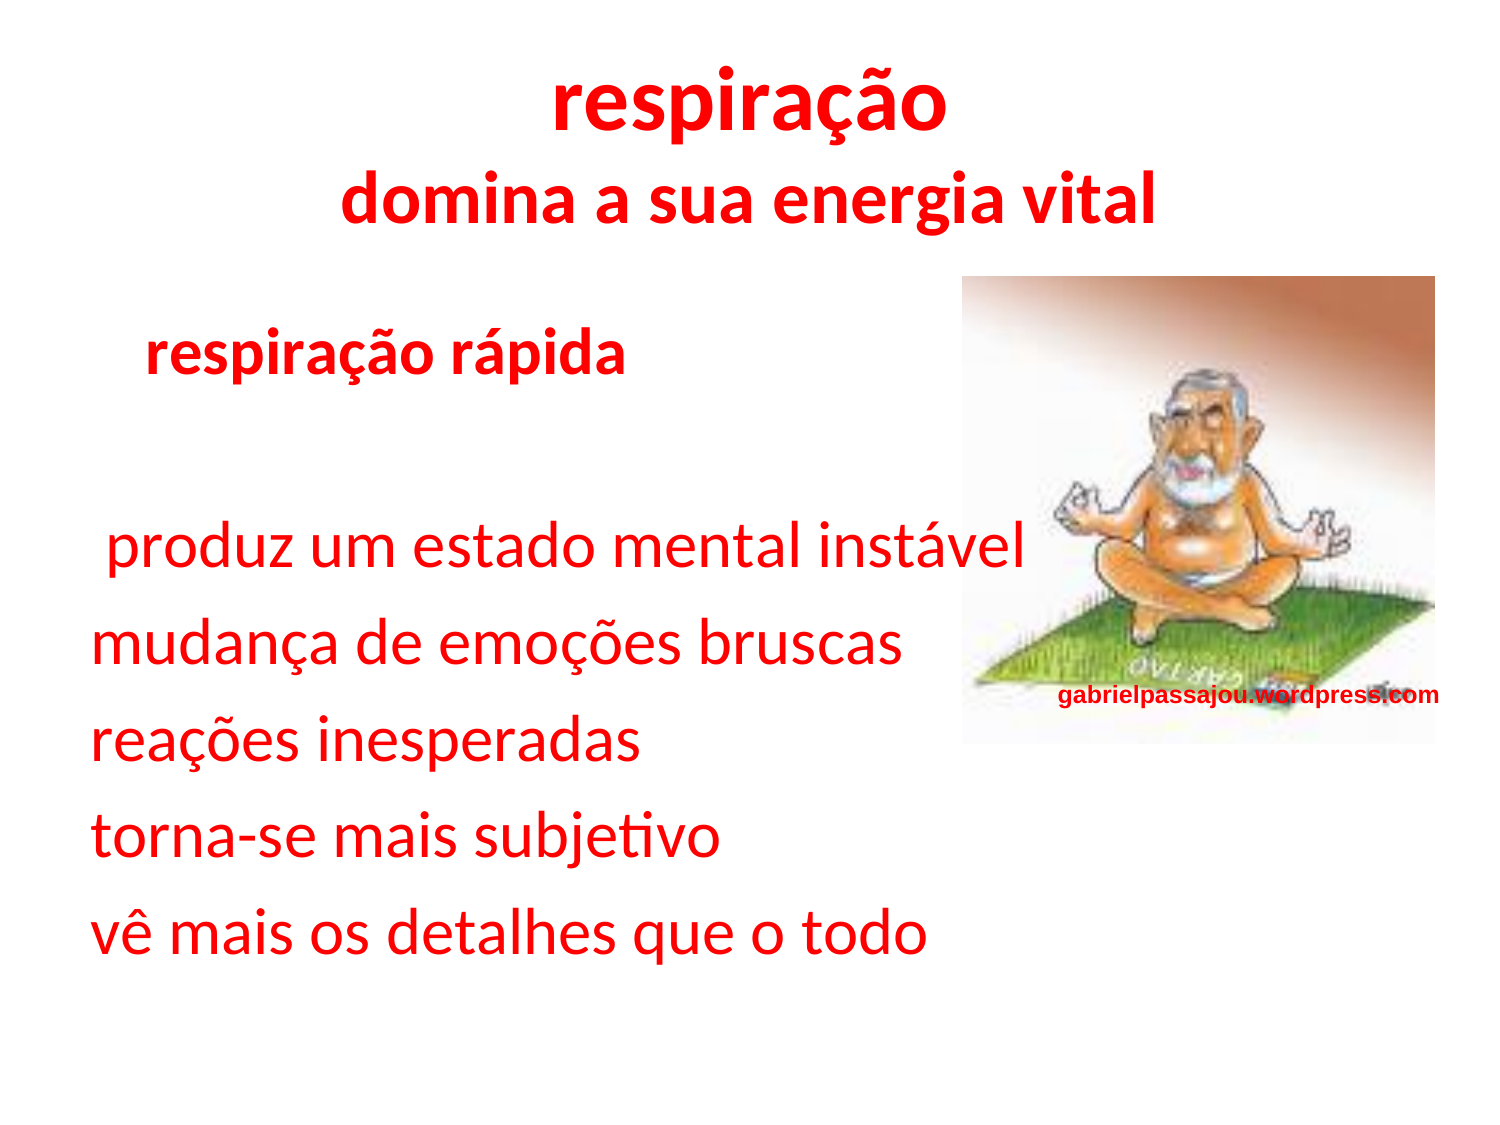

respiração
domina a sua energia vital
	respiração rápida
 produz um estado mental instável
mudança de emoções bruscas
reações inesperadas
torna-se mais subjetivo
vê mais os detalhes que o todo
gabrielpassajou.wordpress.com